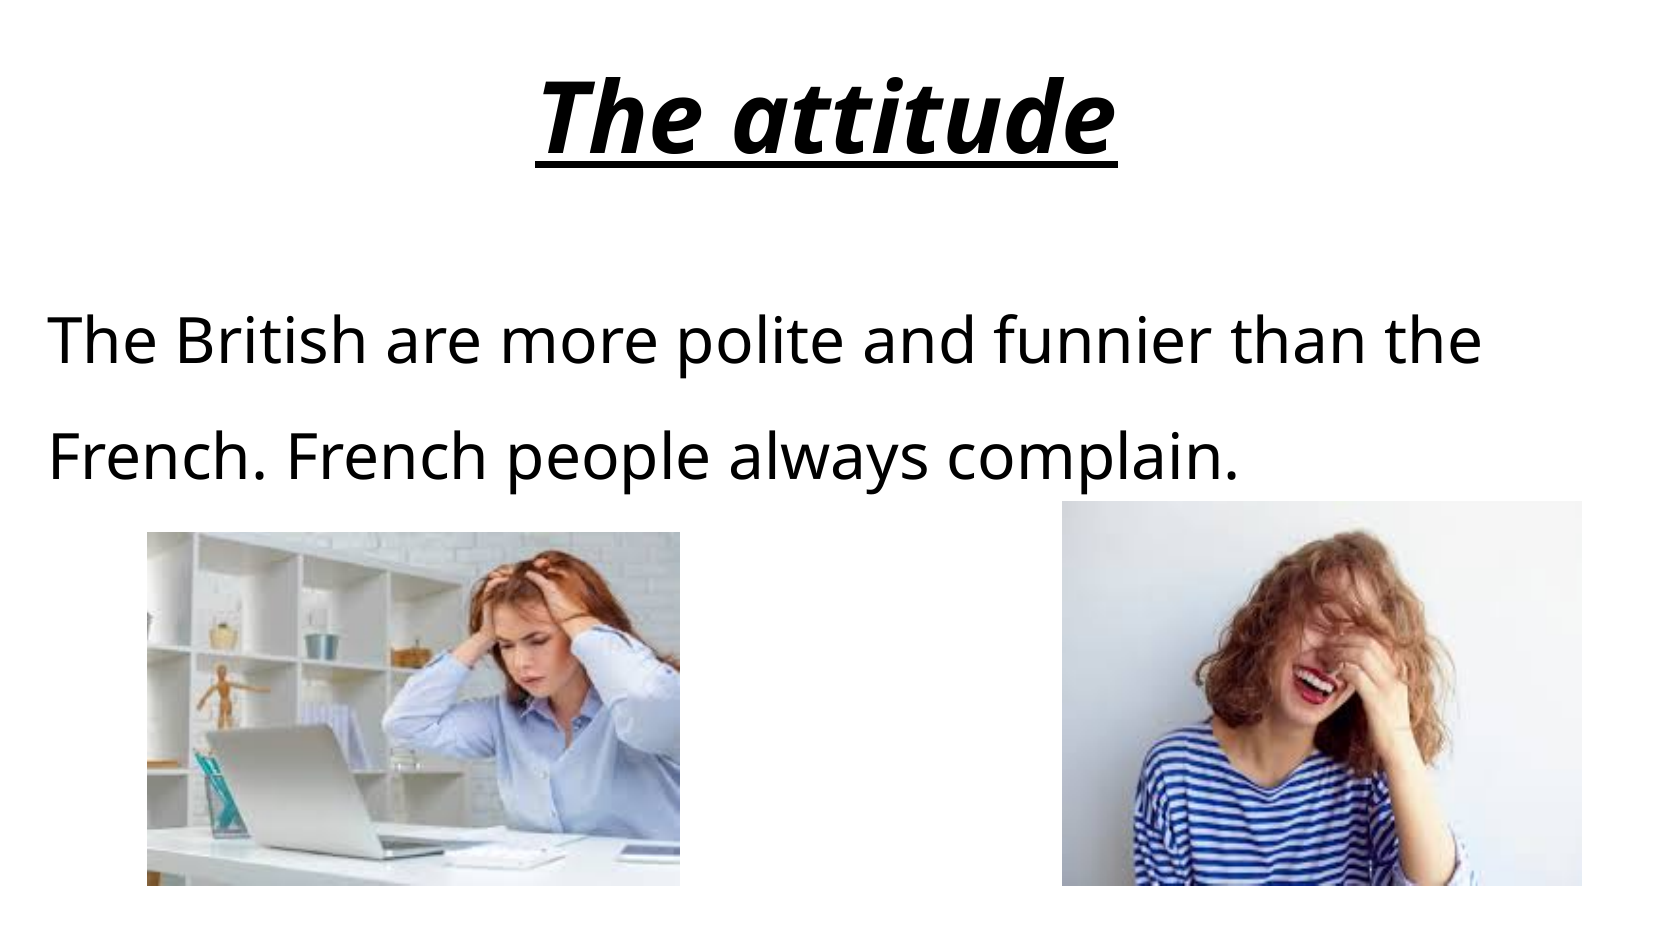

# The attitude
The British are more polite and funnier than the
French. French people always complain.